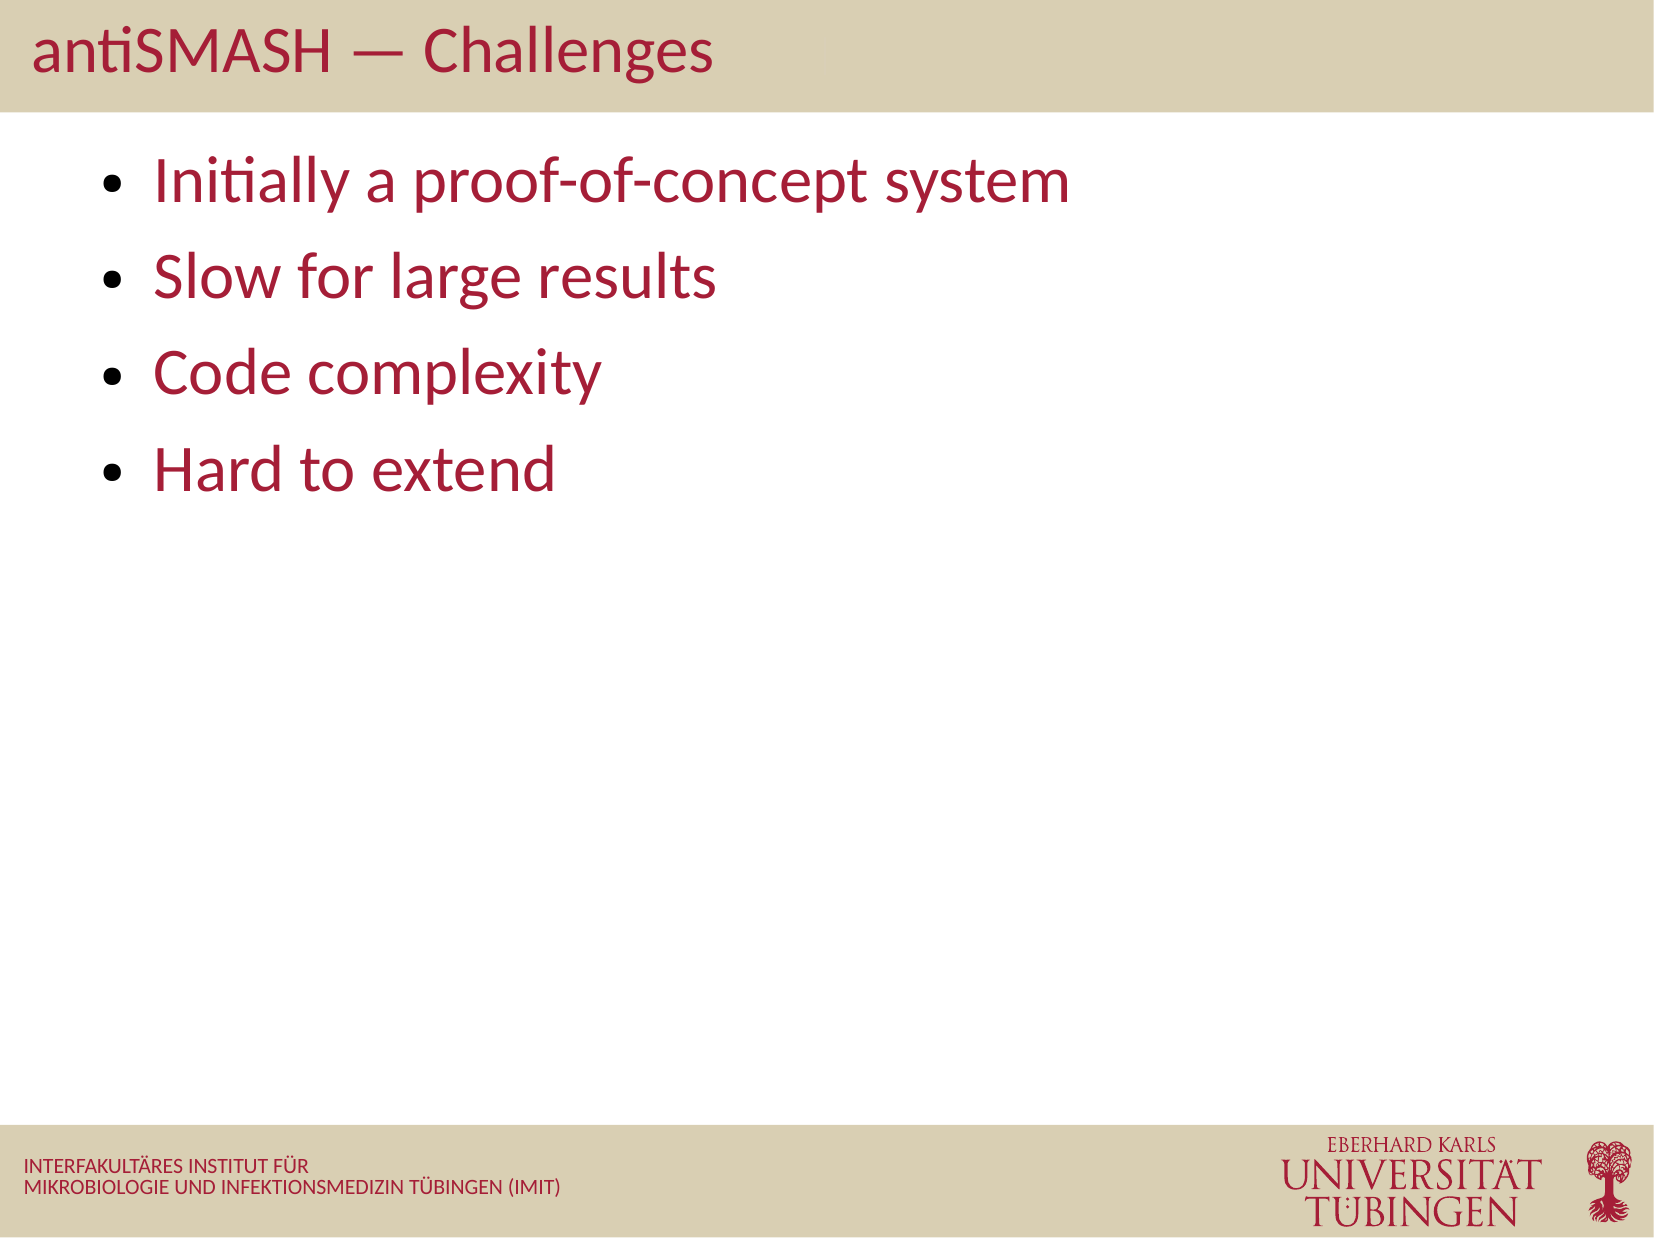

# antiSMASH — Challenges
Initially a proof-of-concept system
Slow for large results
Code complexity
Hard to extend